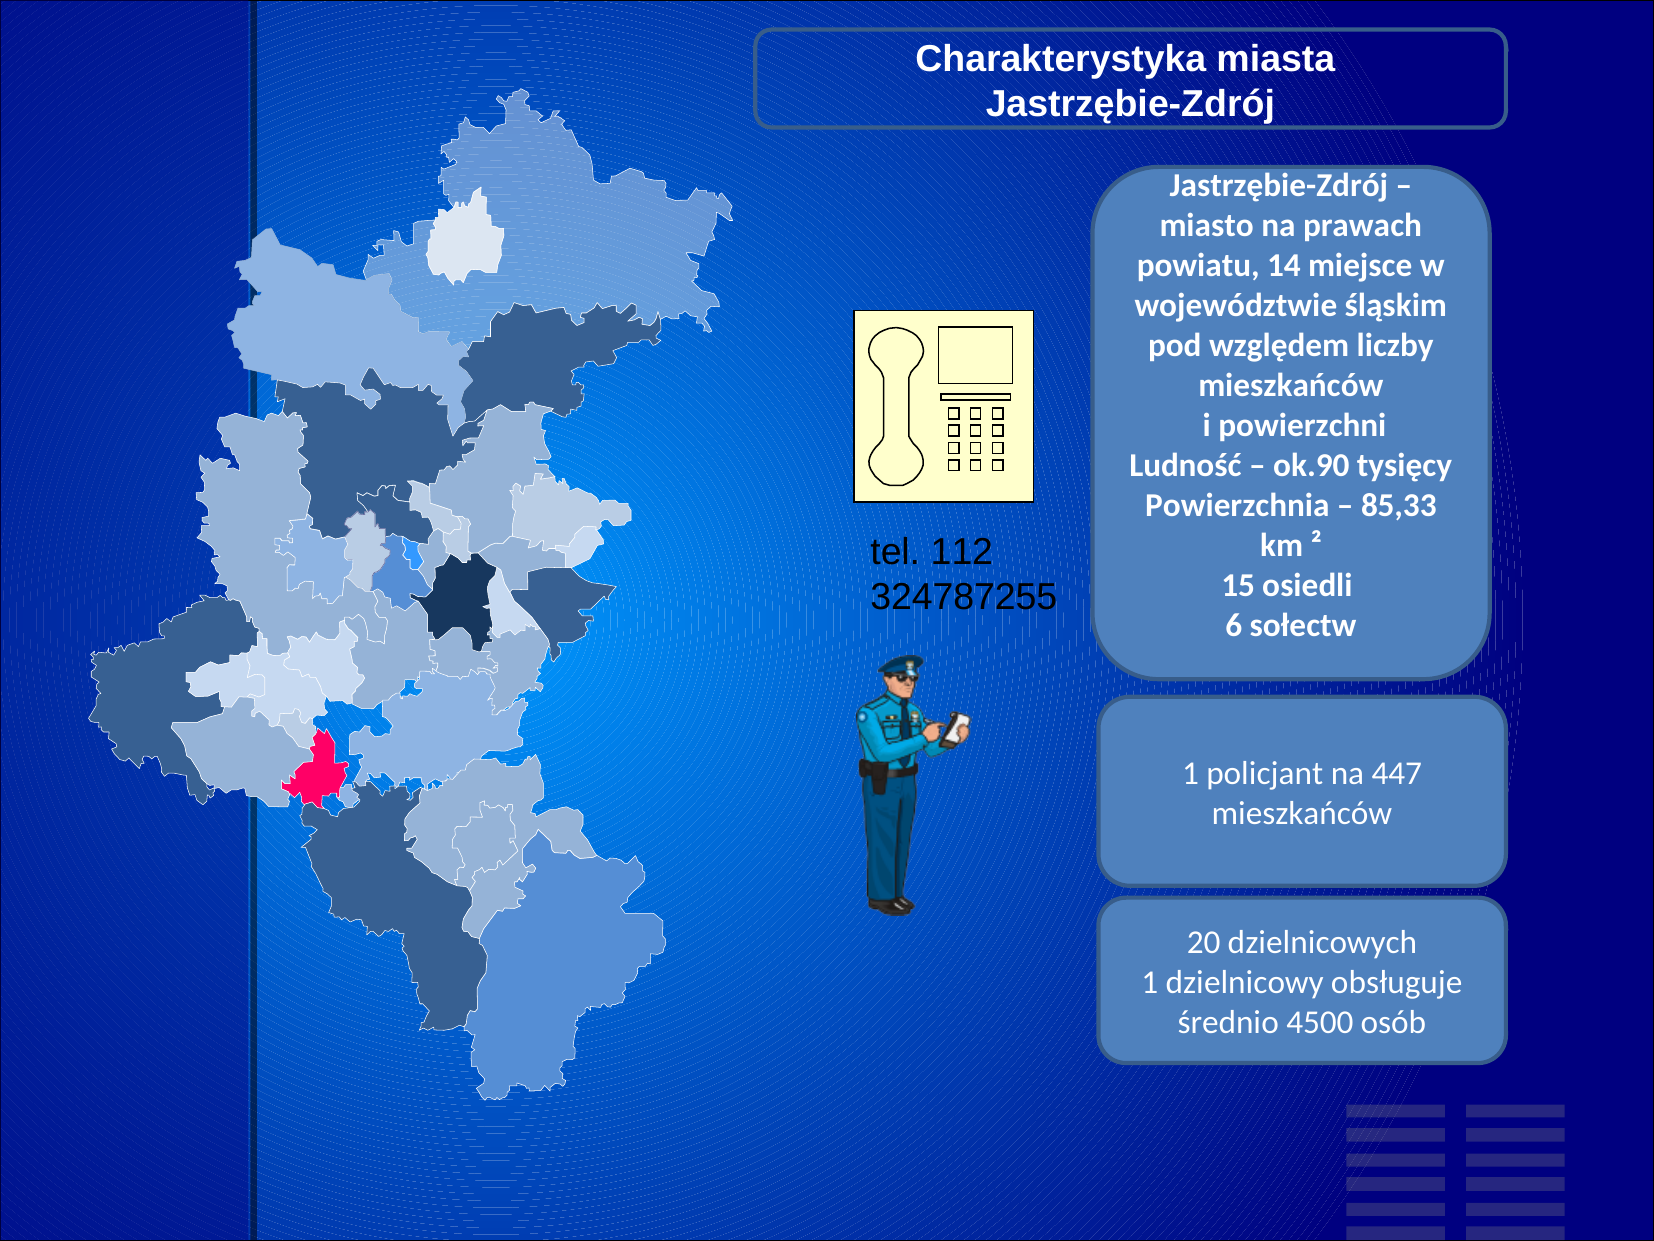

Charakterystyka miasta
Jastrzębie-Zdrój
Jastrzębie-Zdrój – miasto na prawach powiatu, 14 miejsce w województwie śląskim pod względem liczby mieszkańców
 i powierzchni
Ludność – ok.90 tysięcy
Powierzchnia – 85,33 km ²
15 osiedli
6 sołectw
tel. 112
324787255
1 policjant na 447 mieszkańców
20 dzielnicowych
1 dzielnicowy obsługuje średnio 4500 osób